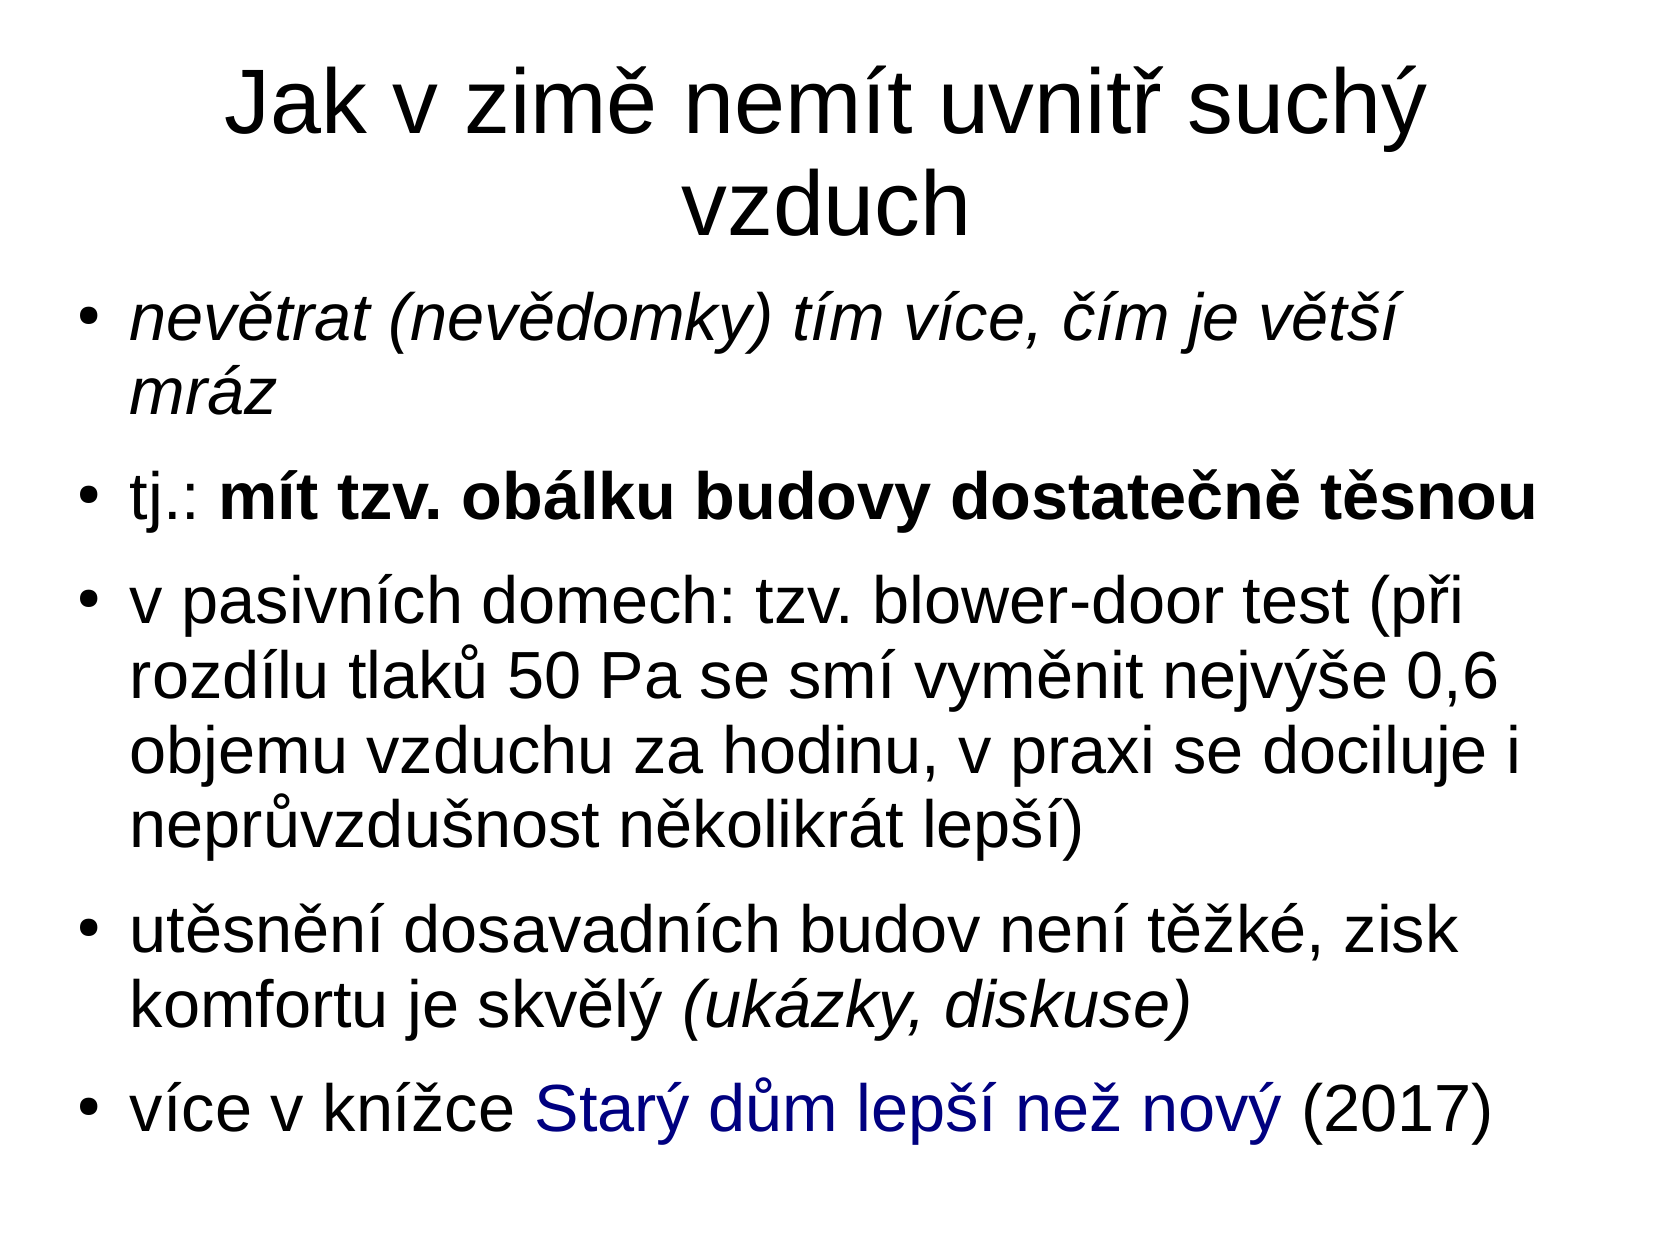

# Jak v zimě nemít uvnitř suchý vzduch
nevětrat (nevědomky) tím více, čím je větší mráz
tj.: mít tzv. obálku budovy dostatečně těsnou
v pasivních domech: tzv. blower-door test (při rozdílu tlaků 50 Pa se smí vyměnit nejvýše 0,6 objemu vzduchu za hodinu, v praxi se dociluje i neprůvzdušnost několikrát lepší)
utěsnění dosavadních budov není těžké, zisk komfortu je skvělý (ukázky, diskuse)
více v knížce Starý dům lepší než nový (2017)